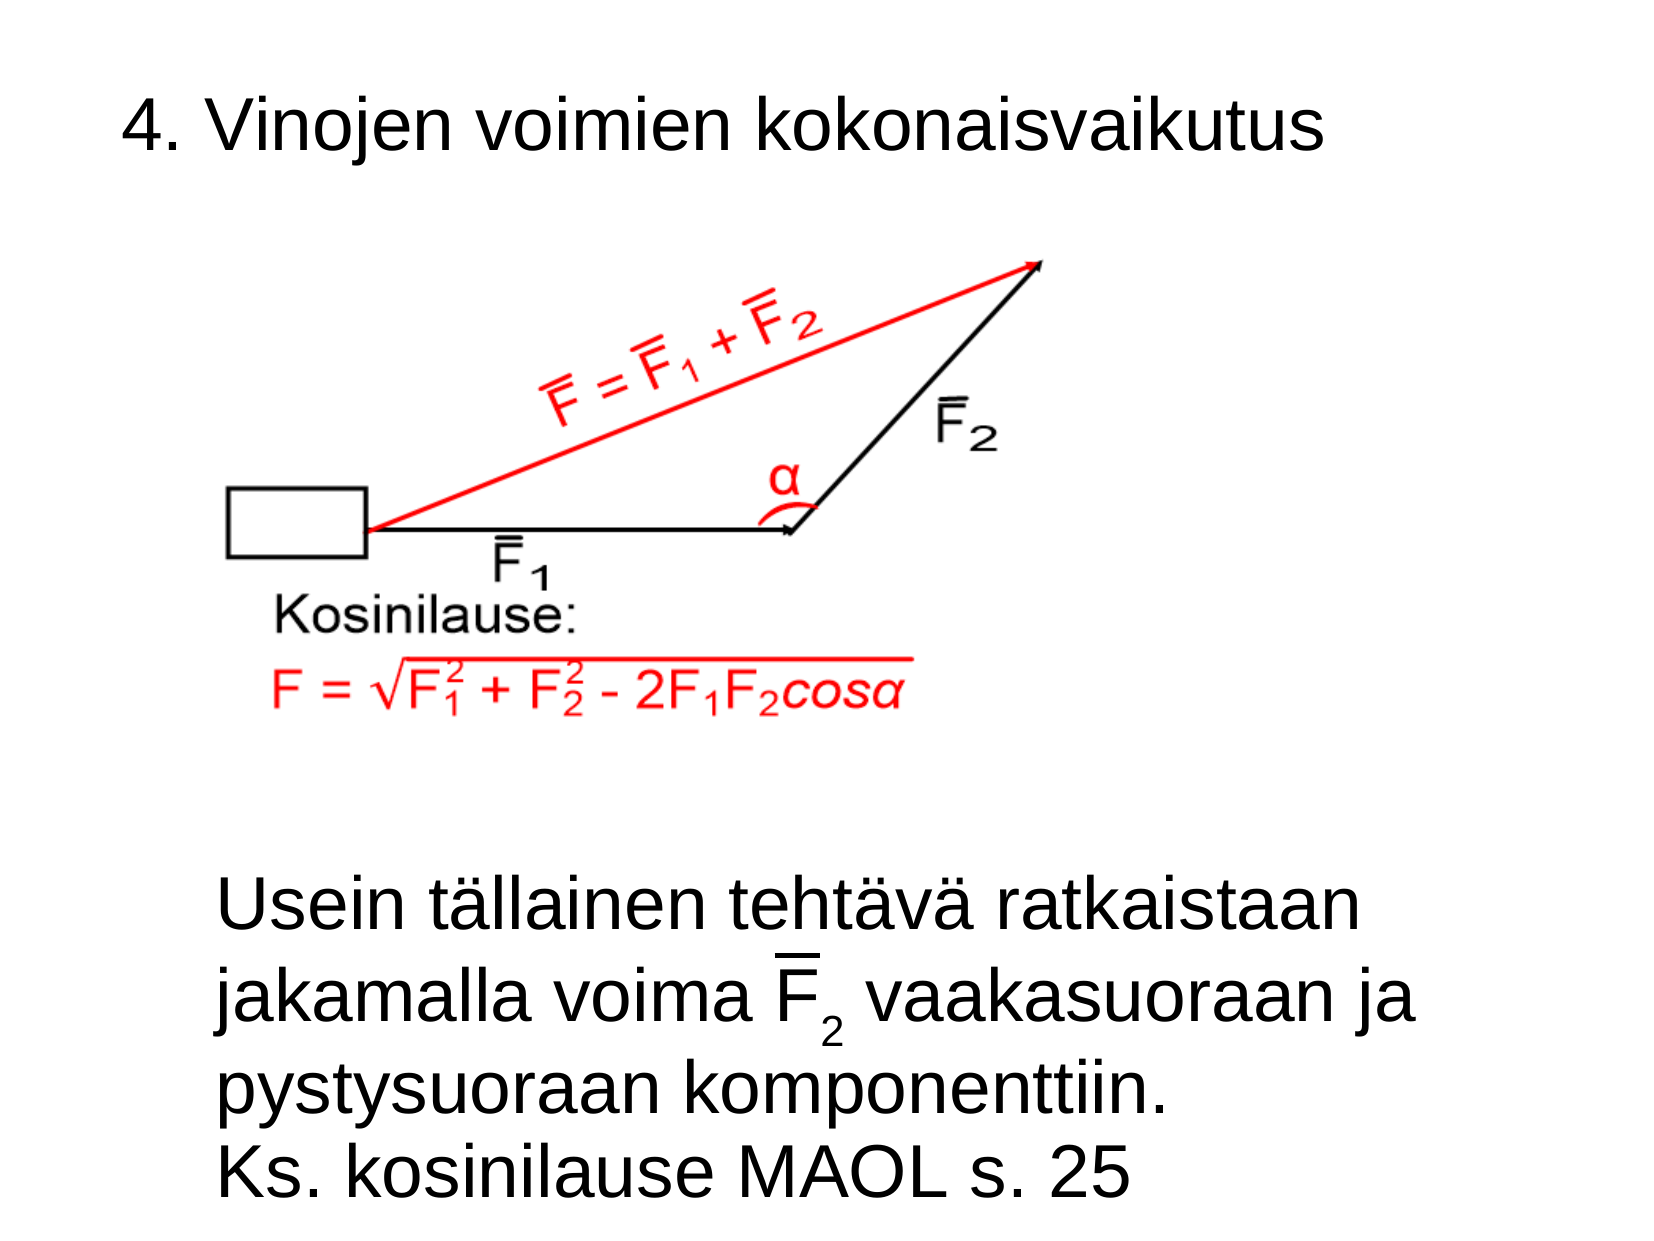

4. Vinojen voimien kokonaisvaikutus
Usein tällainen tehtävä ratkaistaan jakamalla voima F2 vaakasuoraan ja pystysuoraan komponenttiin.
Ks. kosinilause MAOL s. 25